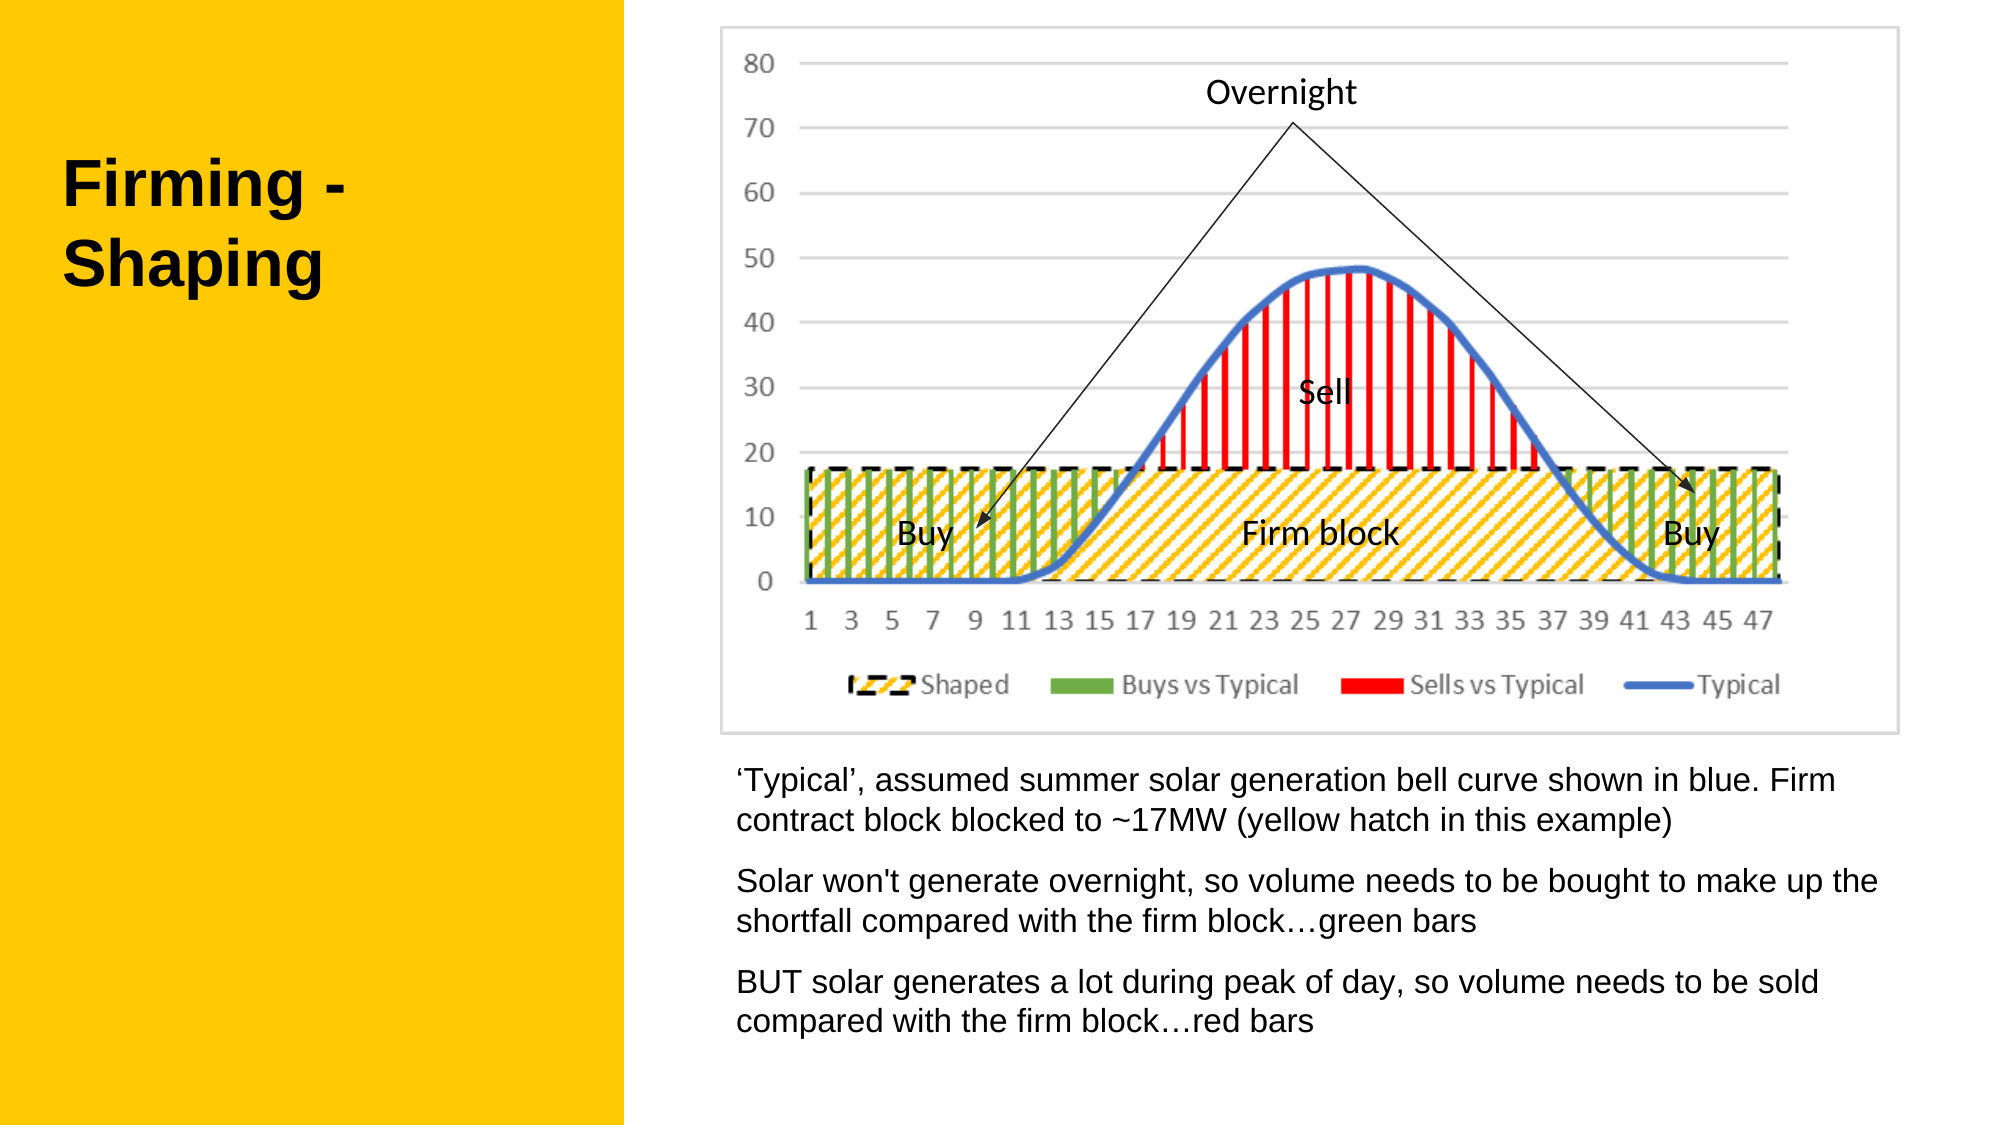

Overnight
Firming - Shaping
Sell
Buy
Firm block
Buy
# ‘Typical’, assumed summer solar generation bell curve shown in blue. Firm contract block blocked to ~17MW (yellow hatch in this example)
Solar won't generate overnight, so volume needs to be bought to make up the shortfall compared with the firm block…green bars
BUT solar generates a lot during peak of day, so volume needs to be sold compared with the firm block…red bars